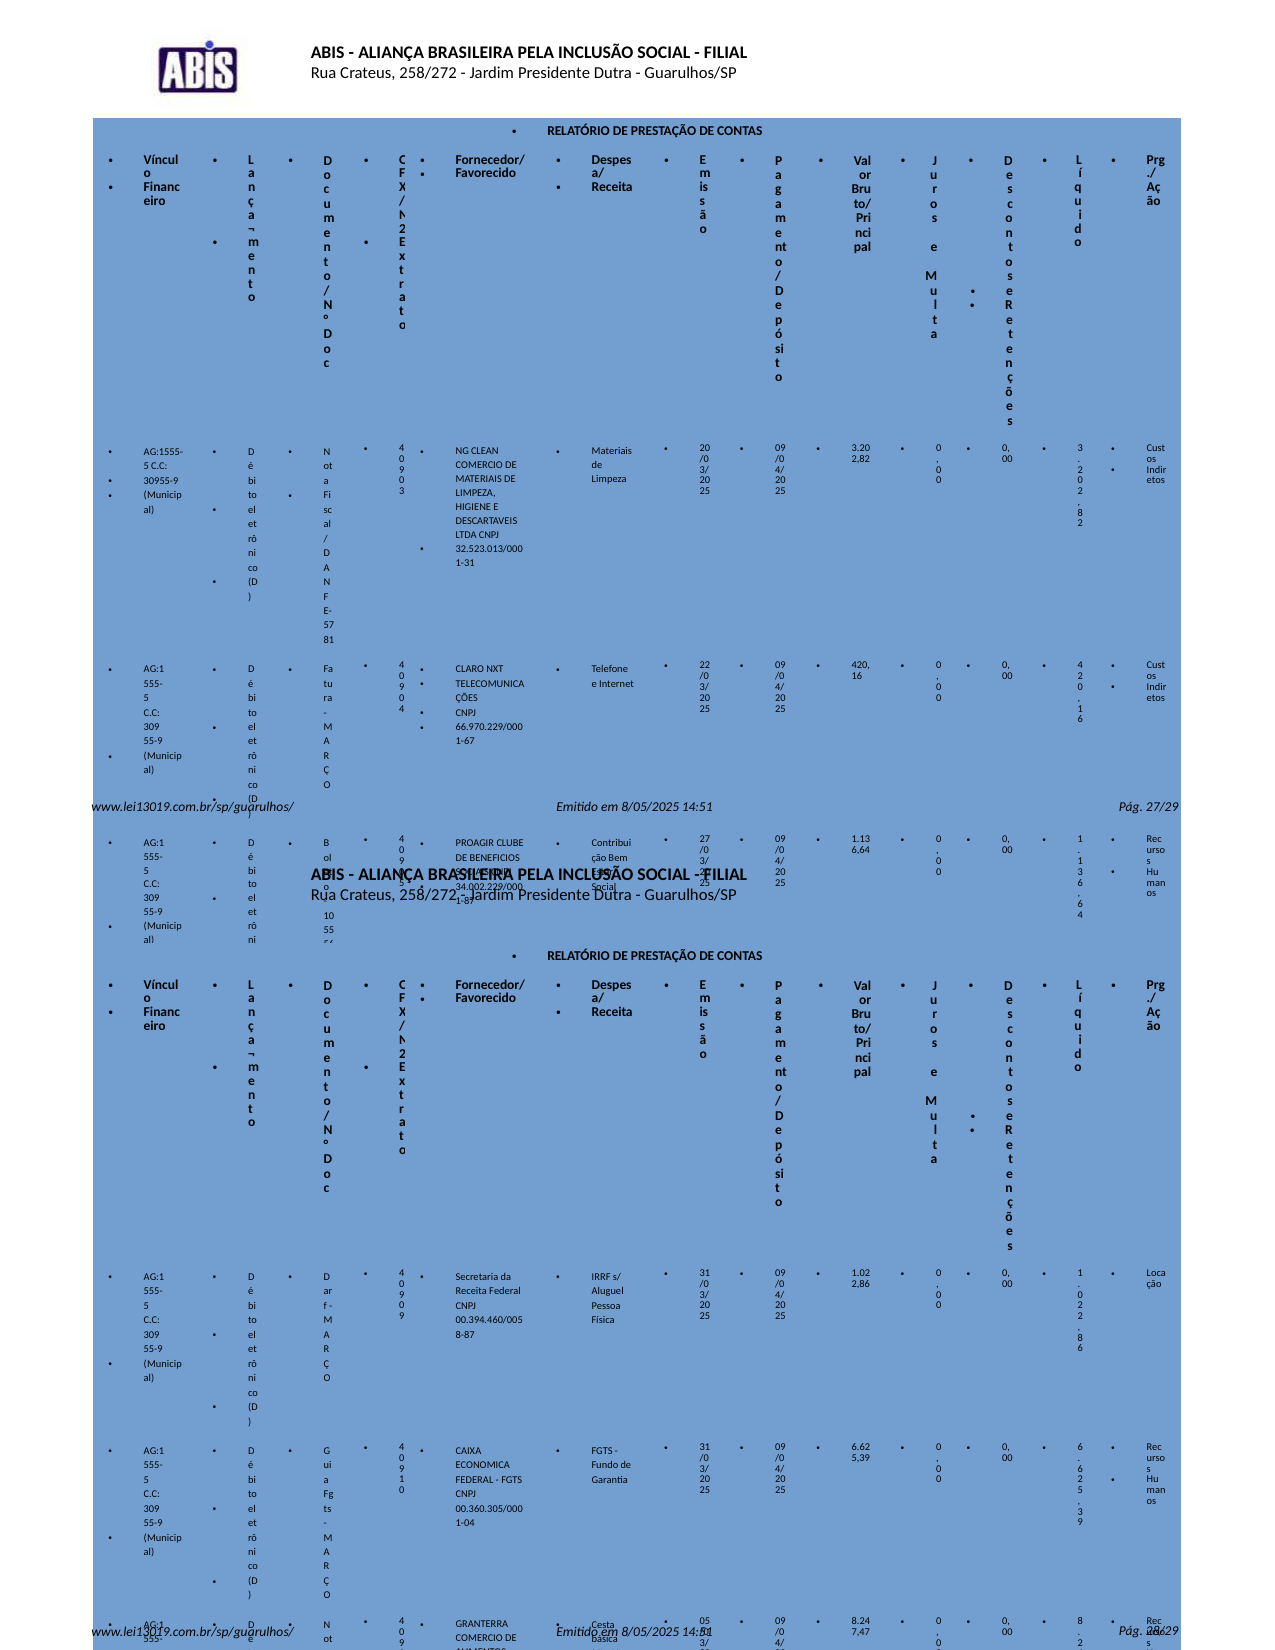

ABIS - ALIANÇA BRASILEIRA PELA INCLUSÃO SOCIAL - FILIAL
Rua Crateus, 258/272 - Jardim Presidente Dutra - Guarulhos/SP
| RELATÓRIO DE PRESTAÇÃO DE CONTAS | | | | | | | | | | | | |
| --- | --- | --- | --- | --- | --- | --- | --- | --- | --- | --- | --- | --- |
| Vínculo Financeiro | Lança¬ mento | Document o / N° Doc | OFX/N2 Extrato | Fornecedor/ Favorecido | Despesa/ Receita | Emissão | Pagamento / Depósito | Valor Bruto/ Principal | Juros e Multa | Descontos e Retenções | Líquido | Prg./Ação |
| AG:1555-5 C.C: 30955-9 (Municipal) | Débito eletrônico (D) | Nota Fiscal/DANF E- 5781 | 40903 | NG CLEAN COMERCIO DE MATERIAIS DE LIMPEZA, HIGIENE E DESCARTAVEIS LTDA CNPJ 32.523.013/0001-31 | Materiais de Limpeza | 20/03/2025 | 09/04/2025 | 3.202,82 | 0,00 | 0,00 | 3.202,82 | Custos Indiretos |
| AG:1555-5 C.C: 30955-9 (Municipal) | Débito eletrônico (D) | Fatura -MARÇO | 40904 | CLARO NXT TELECOMUNICAÇÕES CNPJ 66.970.229/0001-67 | Telefone e Internet | 22/03/2025 | 09/04/2025 | 420,16 | 0,00 | 0,00 | 420,16 | Custos Indiretos |
| AG:1555-5 C.C: 30955-9 (Municipal) | Débito eletrônico (D) | Boleto -1055563 | 40905 | PROAGIR CLUBE DE BENEFICIOS SOCIAIS CNPJ 34.002.229/0001-87 | Contribuição Bem Estar Social | 27/03/2025 | 09/04/2025 | 1.136,64 | 0,00 | 0,00 | 1.136,64 | Recursos Humanos |
| AG:1555-5 C.C: 30955-9 (Municipal) | Débito eletrônico (D) | Fatura -MARÇO | 40906 | EDP SAO PAULO DISTRIBUICAO DE ENERGIA S.A. CNPJ 02.302.100/0001-06 | Energia Elétrica | 24/03/2025 | 09/04/2025 | 904,29 | 0,00 | 0,00 | 904,29 | Custos Indiretos |
| AG:1555-5 C.C: 30955-9 (Municipal) | Débito eletrônico (D) | Guia outras - MARÇO | 40907 | SINDBENEFICENTE CNPJ 12.403.462/0001-39 | Contribuição Assistencial | 03/04/2025 | 09/04/2025 | 385,24 | 0,00 | 0,00 | 385,24 | Recursos Humanos |
| AG:1555-5 C.C: 30955-9 (Municipal) | Débito eletrônico (D) | Fatura -ABRIL | 40908 | CIA DE SANEAMENTO BASICO DO ESTADO DE SAO PAULO SABESP CNPJ 43.776.517/0001-80 | Água e Esgoto | 04/04/2025 | 09/04/2025 | 5.311,42 | 0,00 | 0,00 | 5.311,42 | Custos Indiretos |
| AG:1555-5 C.C: 30955-9 (Municipal) | Débito eletrônico (D) | Darf -MARÇO | 40909 | Secretaria da Receita Federal CNPJ 00.394.460/0058-87 | INSS Patronal e Empregados | 31/03/2025 | 09/04/2025 | 25.710,93 | 0,00 | 0,00 | 25.710,93 | Recursos Humanos |
| AG:1555-5 C.C: 30955-9 (Municipal) | Débito eletrônico (D) | Darf -MARÇO | 40909 | Secretaria da Receita Federal CNPJ 00.394.460/0058-87 | IRRF s/ Proventos | 31/03/2025 | 09/04/2025 | 714,35 | 0,00 | 0,00 | 714,35 | Recursos Humanos |
| AG:1555-5 C.C: 30955-9 (Municipal) | Débito eletrônico (D) | Darf -MARÇO | 40909 | Secretaria da Receita Federal CNPJ 00.394.460/0058-87 | PIS s/ Salários | 31/03/2025 | 09/04/2025 | 815,00 | 0,00 | 0,00 | 815,00 | Recursos Humanos |
www.lei13019.com.br/sp/guarulhos/
Emitido em 8/05/2025 14:51
Pág. 27/29
ABIS - ALIANÇA BRASILEIRA PELA INCLUSÃO SOCIAL - FILIAL
Rua Crateus, 258/272 - Jardim Presidente Dutra - Guarulhos/SP
| RELATÓRIO DE PRESTAÇÃO DE CONTAS | | | | | | | | | | | | |
| --- | --- | --- | --- | --- | --- | --- | --- | --- | --- | --- | --- | --- |
| Vínculo Financeiro | Lança¬ mento | Document o / N° Doc | OFX/N2 Extrato | Fornecedor/ Favorecido | Despesa/ Receita | Emissão | Pagamento / Depósito | Valor Bruto/ Principal | Juros e Multa | Descontos e Retenções | Líquido | Prg./Ação |
| AG:1555-5 C.C: 30955-9 (Municipal) | Débito eletrônico (D) | Darf -MARÇO | 40909 | Secretaria da Receita Federal CNPJ 00.394.460/0058-87 | IRRF s/ Aluguel Pessoa Física | 31/03/2025 | 09/04/2025 | 1.022,86 | 0,00 | 0,00 | 1.022,86 | Locação |
| AG:1555-5 C.C: 30955-9 (Municipal) | Débito eletrônico (D) | Guia Fgts -MARÇO | 40910 | CAIXA ECONOMICA FEDERAL - FGTS CNPJ 00.360.305/0001-04 | FGTS - Fundo de Garantia | 31/03/2025 | 09/04/2025 | 6.625,39 | 0,00 | 0,00 | 6.625,39 | Recursos Humanos |
| AG:1555-5 C.C: 30955-9 (Municipal) | Débito eletrônico (D) | Nota Fiscal/DANF E - 0806839 | 40911 | GRANTERRA COMERCIO DE ALIMENTOS LTDA CNPJ 07.019.669/0001-74 | Cesta básica (dissídio coletivo) | 05/03/2025 | 09/04/2025 | 8.247,47 | 0,00 | 0,00 | 8.247,47 | Recursos Humanos |
| AG:1555-5 C.C: 30955-9 (Municipal) | Débito eletrônico (D) | Nota fiscal de serviços - 2415 | 40912 | BANTINI SERVICOS DE ENGENHARIA LTDA CNPJ 29.458.610/0001-15 | Exames Admissional, Demissional ou Ocupacional | 04/04/2025 | 09/04/2025 | 65,00 | 0,00 | 0,00 | 65,00 | Custos Indiretos |
| AG:1555-5 C.C: 30955-9 (Municipal) | Débito eletrônico (D) | Guia Fgts -ABRIL | 41402 | CAIXA ECONOMICA FEDERAL - FGTS CNPJ 00.360.305/0001-04 | GRRF/FGTS Rescisão | 14/04/2025 | 14/04/2025 | 2.607,88 | 0,00 | 0,00 | 2.607,88 | Poupança |
| AG:1555-5 C.C: 30955-9 (Municipal) | Débito eletrônico (D) | Guia Fgts -ABRIL | 42401 | CAIXA ECONOMICA FEDERAL - FGTS CNPJ 00.360.305/0001-04 | GRRF/FGTS Rescisão | 24/04/2025 | 24/04/2025 | 2.676,31 | 0,00 | 0,00 | 2.676,31 | Poupança |
| AG:1555-5 C.C: 30955-9 (Municipal) | Débito eletrônico (D) | Nota fiscal de serviços - 450 | 42501 | ROBERTA TAVARES DO NASCIMENTO CNPJ 27.174.393/0001-06 | Manutenção da Unidade Escolar PJ | 22/04/2025 | 25/04/2025 | 450,00 | 0,00 | 0,00 | 450,00 | Custos Indiretos |
| AG:1555-5 C.C: 30955-9 (Municipal) | Débito eletrônico (D) | Nota fiscal de serviços - 5850 | 42502 | TALENT ASSESSORIA CONTABIL LTDA CNPJ 10.985.260/0001-17 | Assessoria Contábil Jurídica PJ | 24/04/2025 | 25/04/2025 | 4.355,00 | 0,00 | 0,00 | 4.355,00 | Custos Indiretos |
| Saldo Inicial no Período R$ | | | | | | | | | | 178.254,32 | | |
| (1) Saldo Anterior Repasses R$ | | | | | | | | | | 178.254,32 | | |
| (2) Valores Repassados R$ | | | | | | | | | | 711.689,36 | | |
| (3) Rendimentos de Aplicação R$ | | | | | | | | | | 1.756,03 | | |
| (4) Contrapartida R$ | | | | | | | | | | 0,00 | | |
| (=) Saldo de Créditos Vinculados (1+2+3+4) R$ | | | | | | | | | | 891.699,71 | | |
| (A) Pagamentos (Bruto) com Repasses R$ | | | | | | | | | | 582.574,09 | | |
Pág. 28/29
www.lei13019.com.br/sp/guarulhos/
Emitido em 8/05/2025 14:51